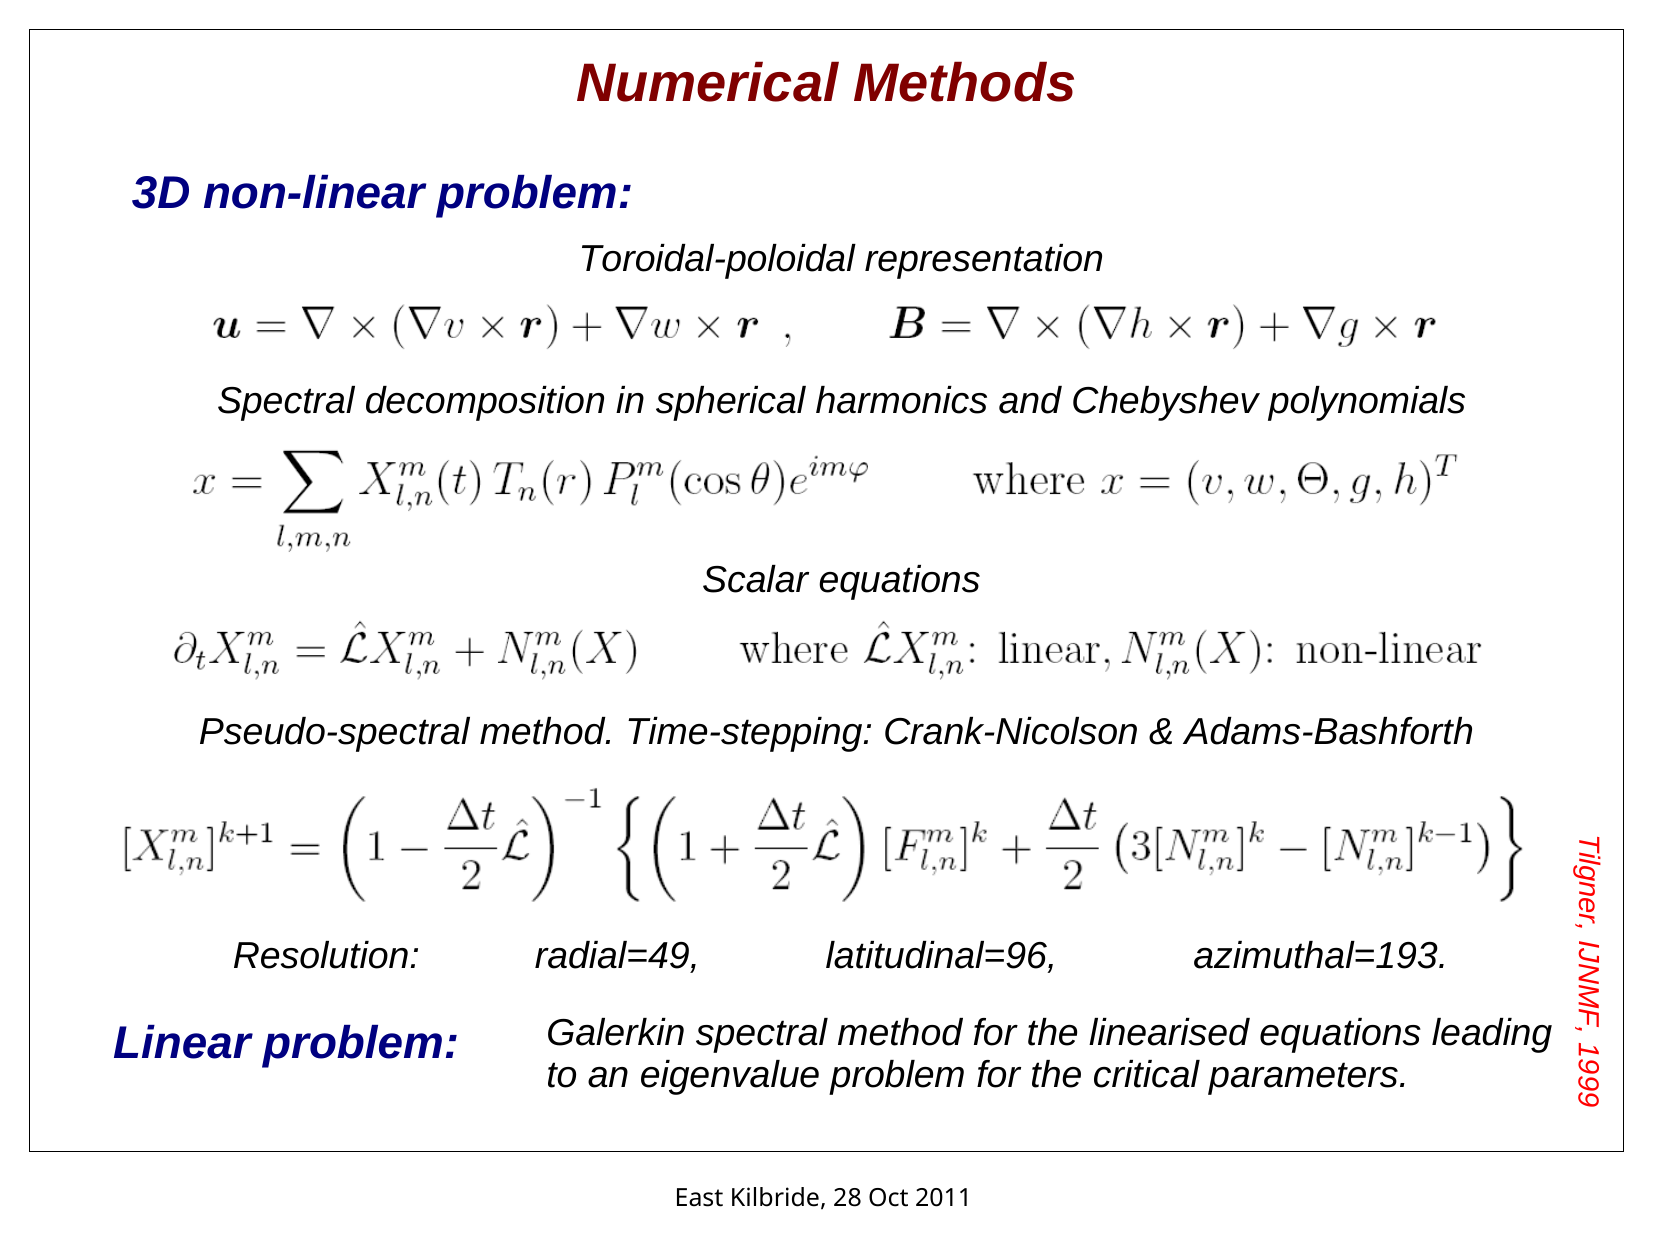

Numerical Methods
3D non-linear problem:
Toroidal-poloidal representation
Spectral decomposition in spherical harmonics and Chebyshev polynomials
Scalar equations
Pseudo-spectral method. Time-stepping: Crank-Nicolson & Adams-Bashforth
Resolution: radial=49, latitudinal=96, azimuthal=193.
Tilgner, IJNMF, 1999
Galerkin spectral method for the linearised equations leading
to an eigenvalue problem for the critical parameters.
Linear problem:
East Kilbride, 28 Oct 2011